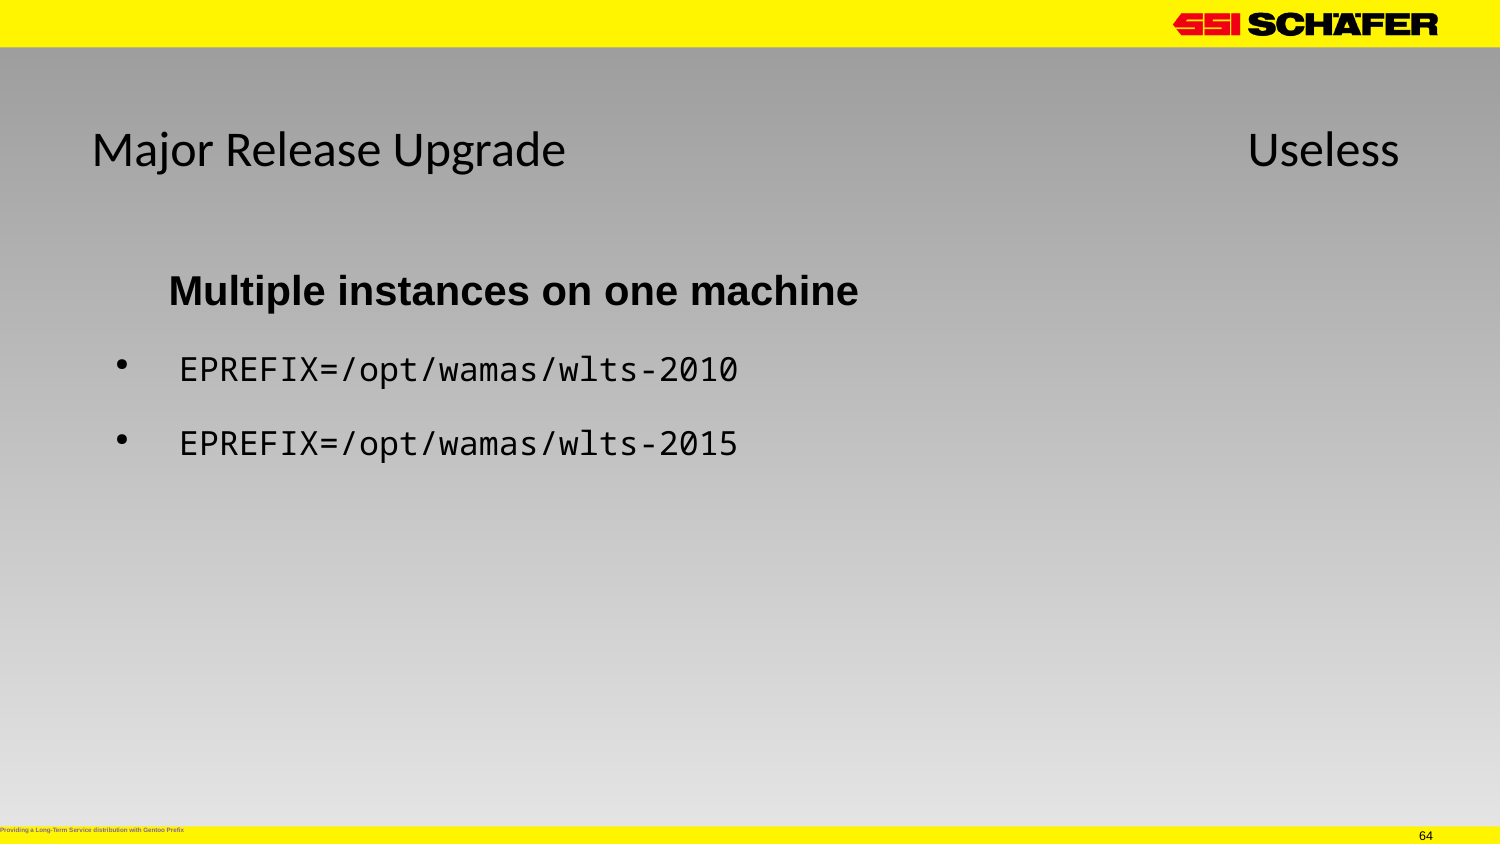

Major Release Upgrade
Useless
# Multiple instances on one machine
 EPREFIX=/opt/wamas/wlts-2010
 EPREFIX=/opt/wamas/wlts-2015
© 2015 SSI Schäfer